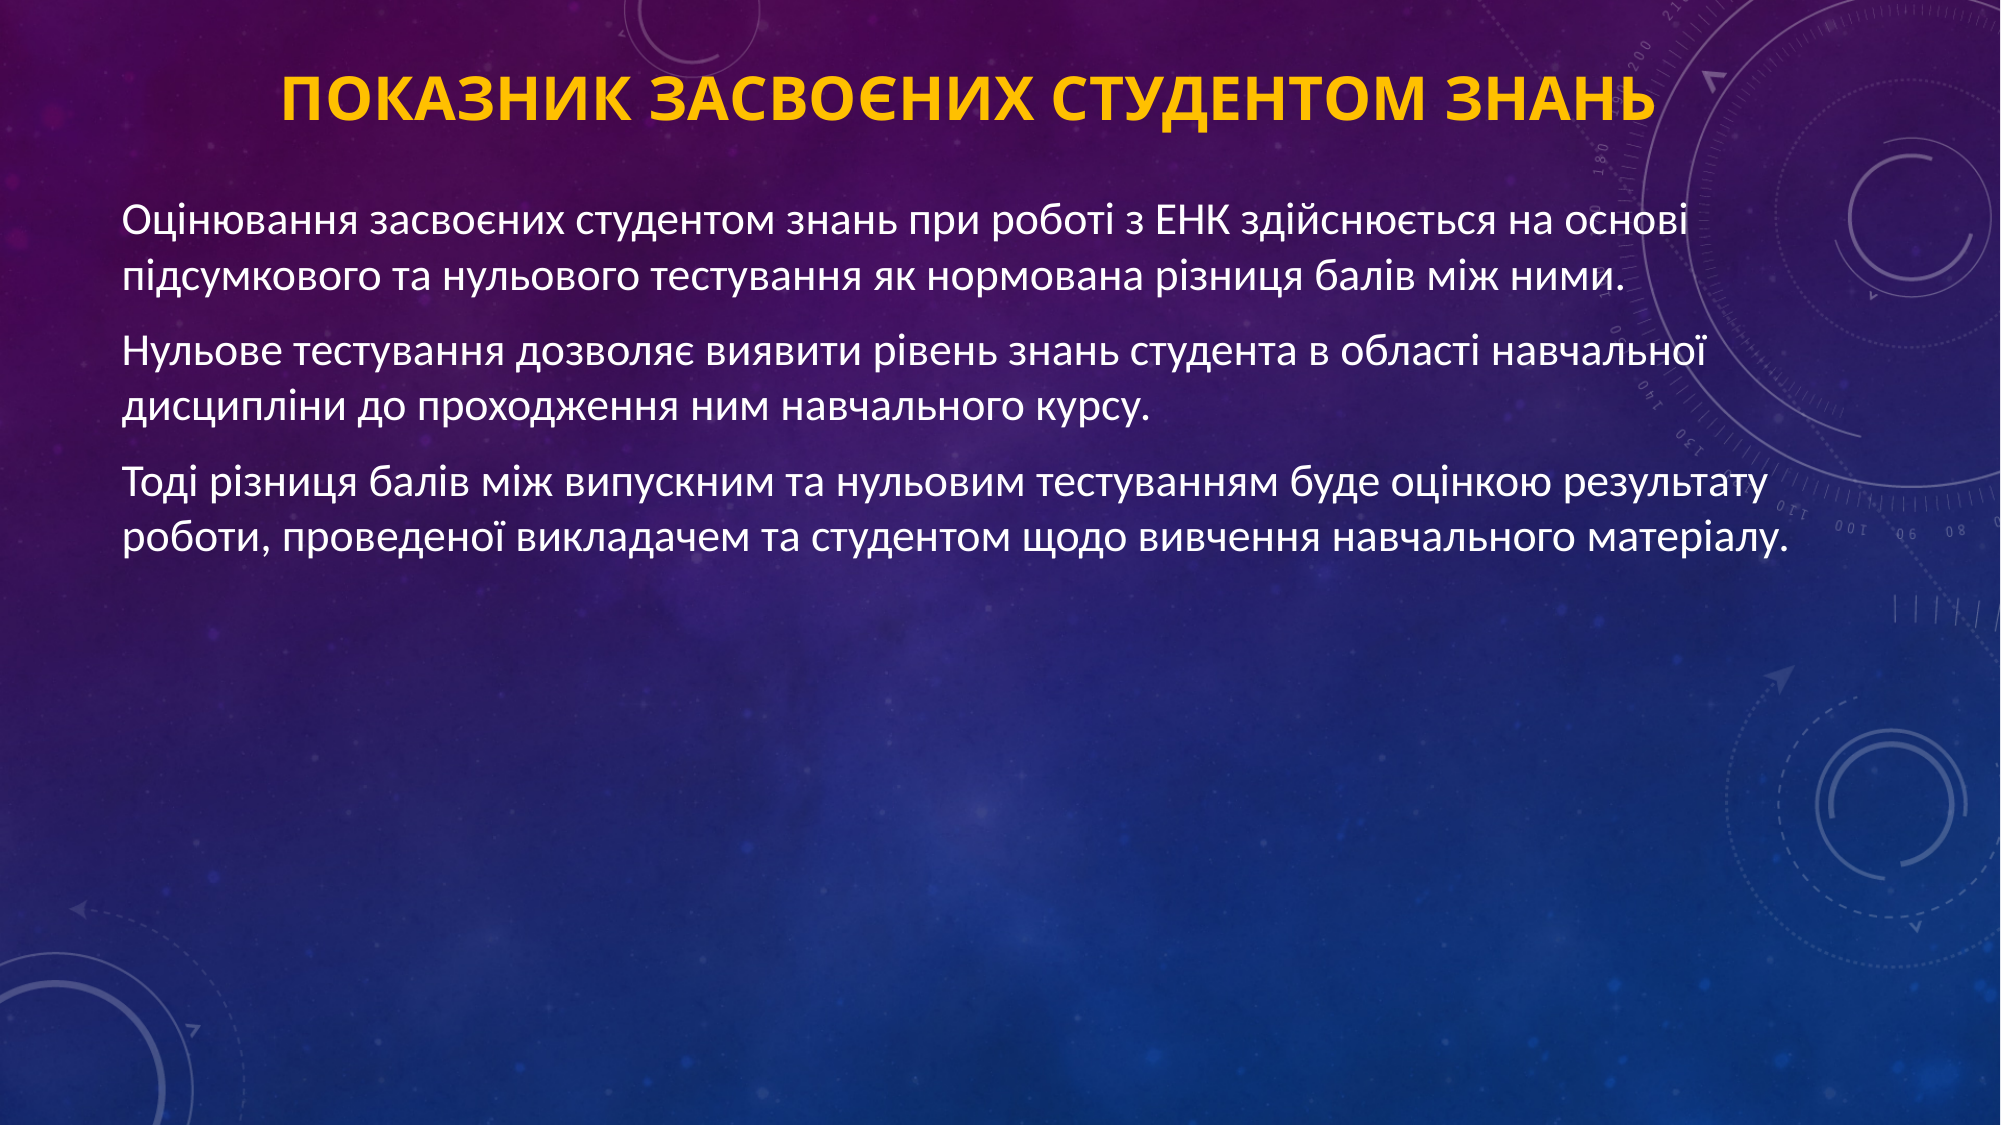

# показник засвоєних студентом знань
Оцінювання засвоєних студентом знань при роботі з ЕНК здійснюється на основі підсумкового та нульового тестування як нормована різниця балів між ними.
Нульове тестування дозволяє виявити рівень знань студента в області навчальної дисципліни до проходження ним навчального курсу.
Тоді різниця балів між випускним та нульовим тестуванням буде оцінкою результату роботи, проведеної викладачем та студентом щодо вивчення навчального матеріалу.